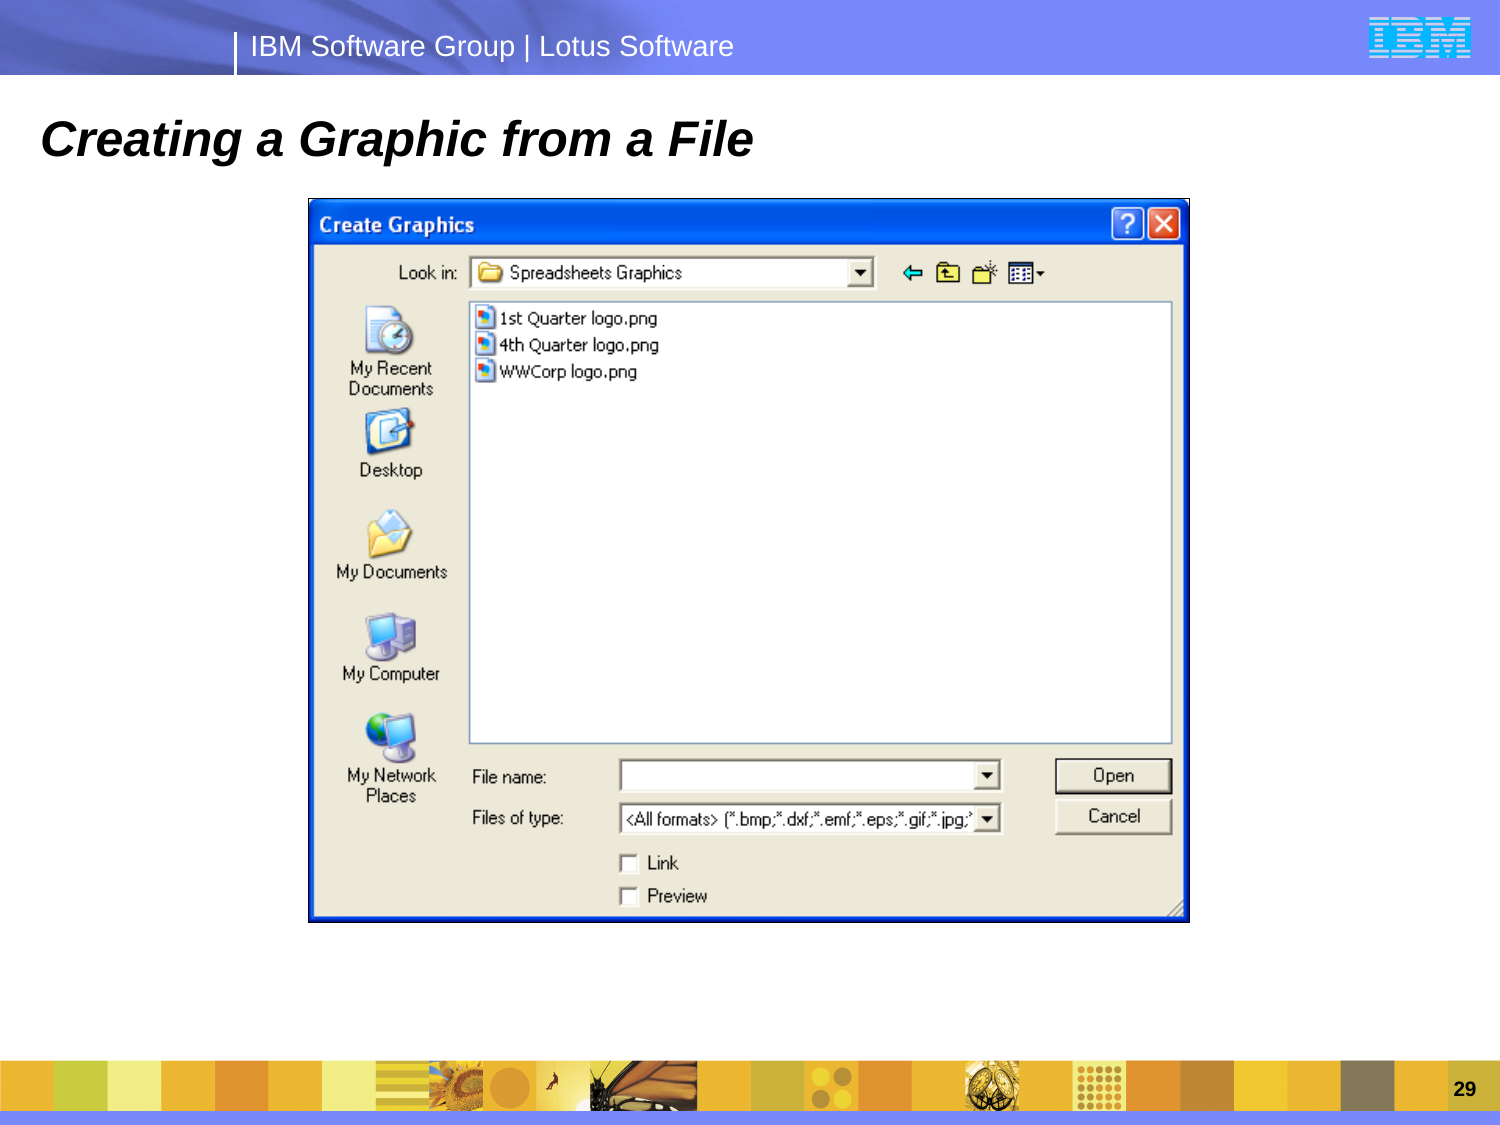

# Creating a Graphic from a File
29